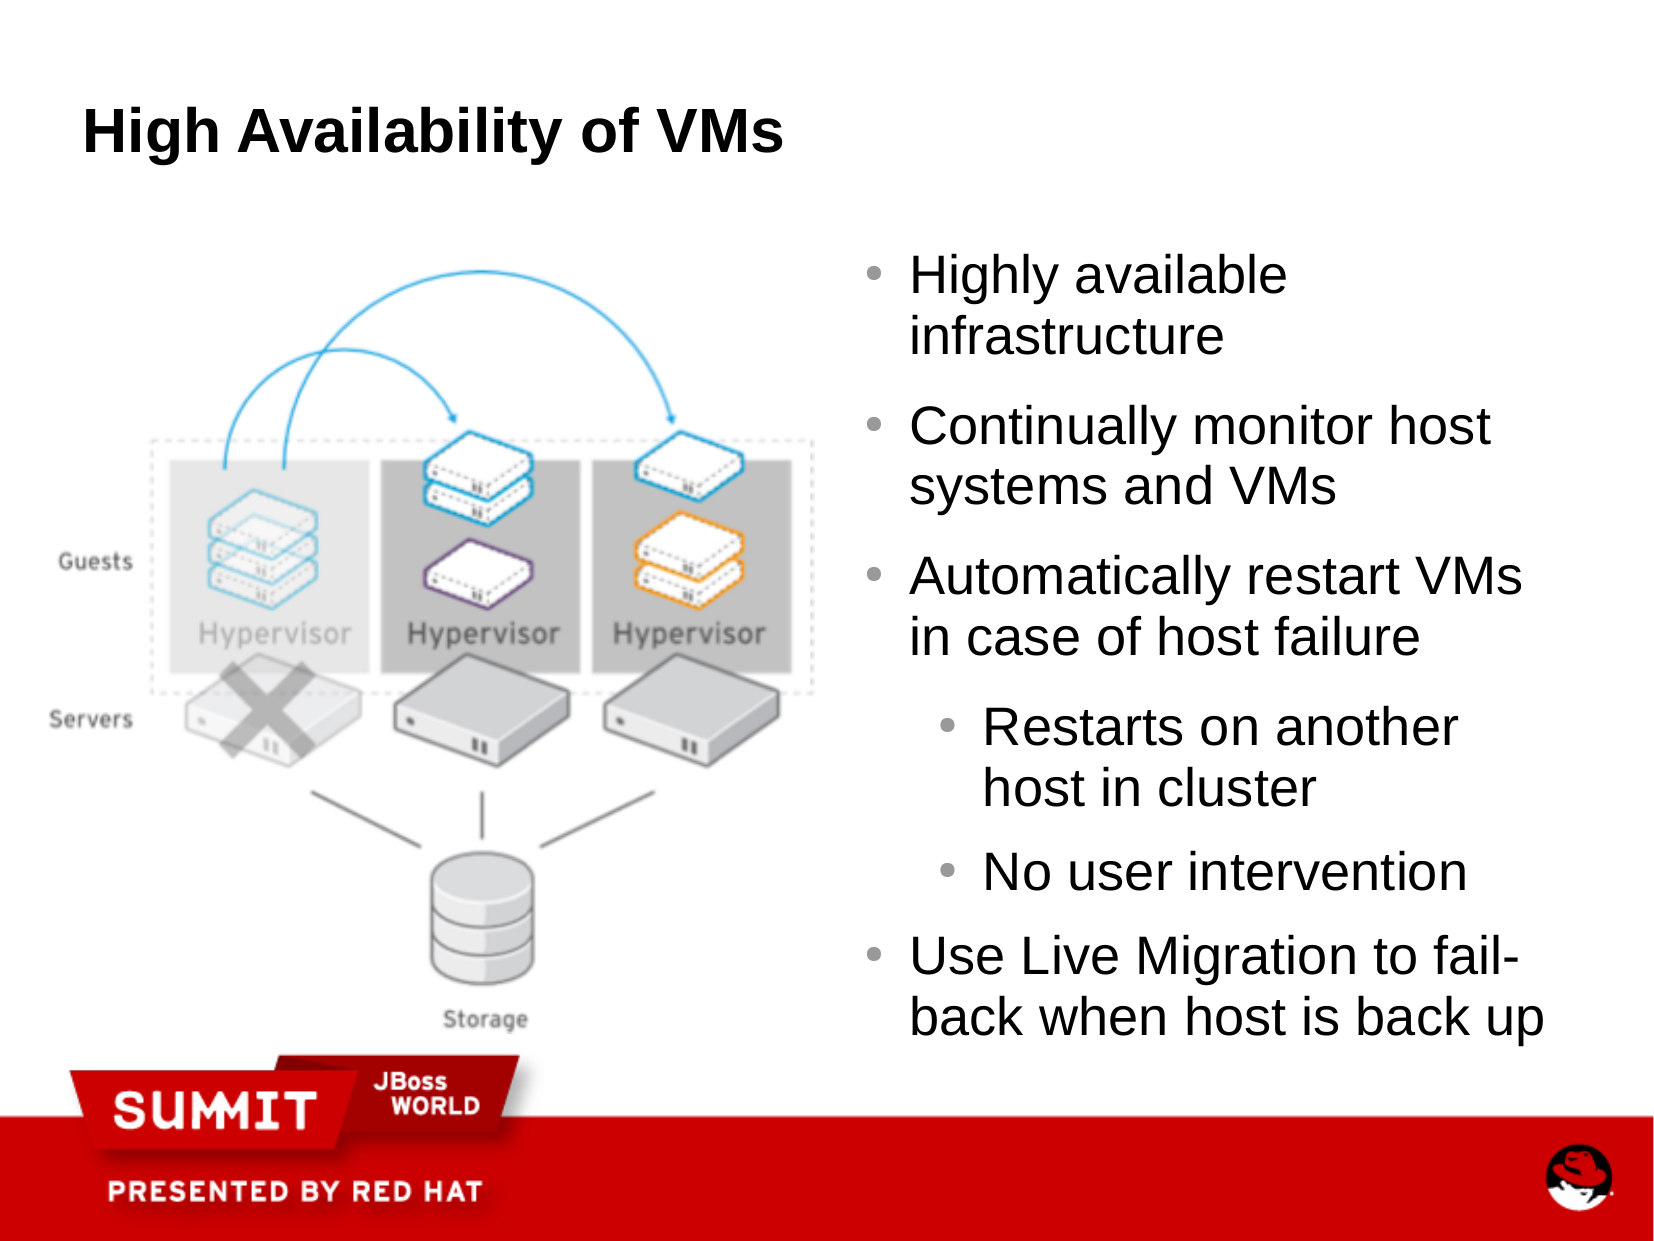

# High Availability of VMs
Highly available infrastructure
Continually monitor host systems and VMs
Automatically restart VMs in case of host failure
Restarts on another host in cluster
No user intervention
Use Live Migration to fail-back when host is back up